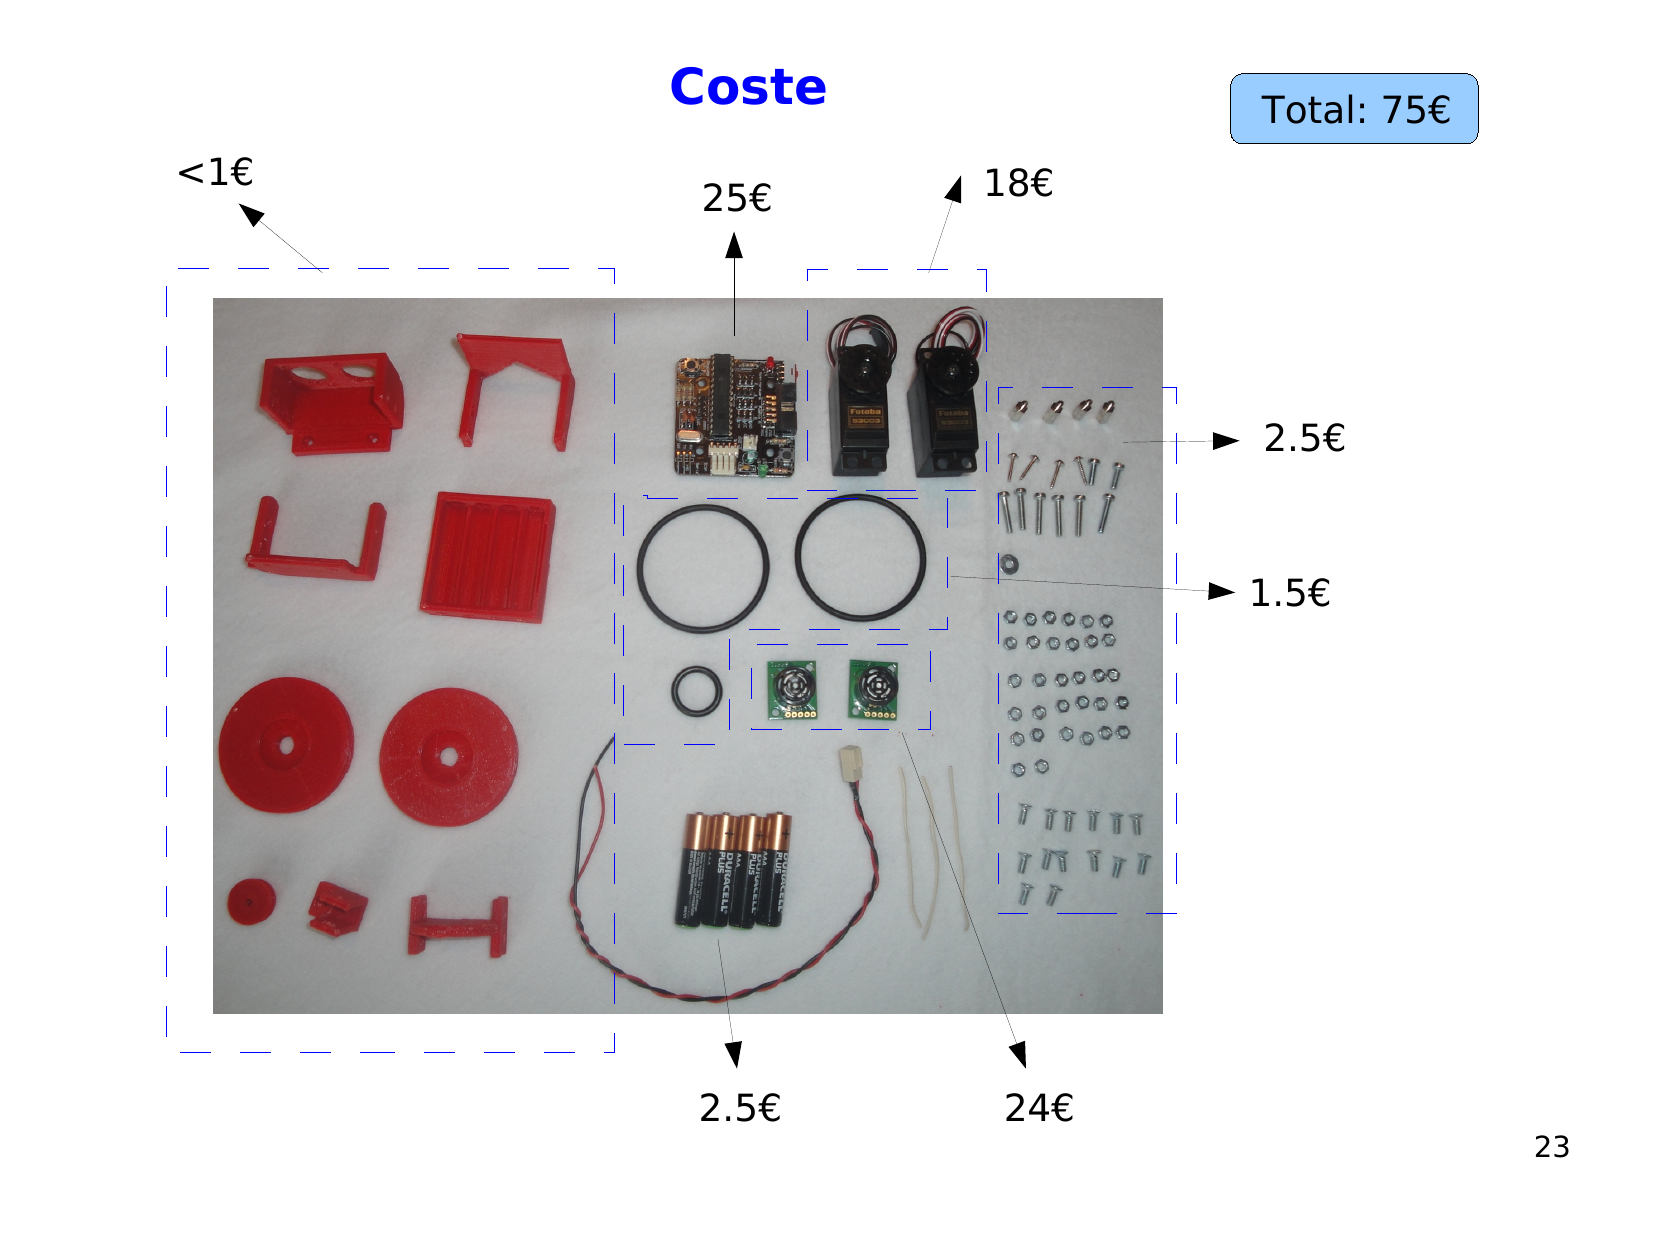

Coste
Total: 75€
<1€
18€
25€
2.5€
1.5€
2.5€
24€
23